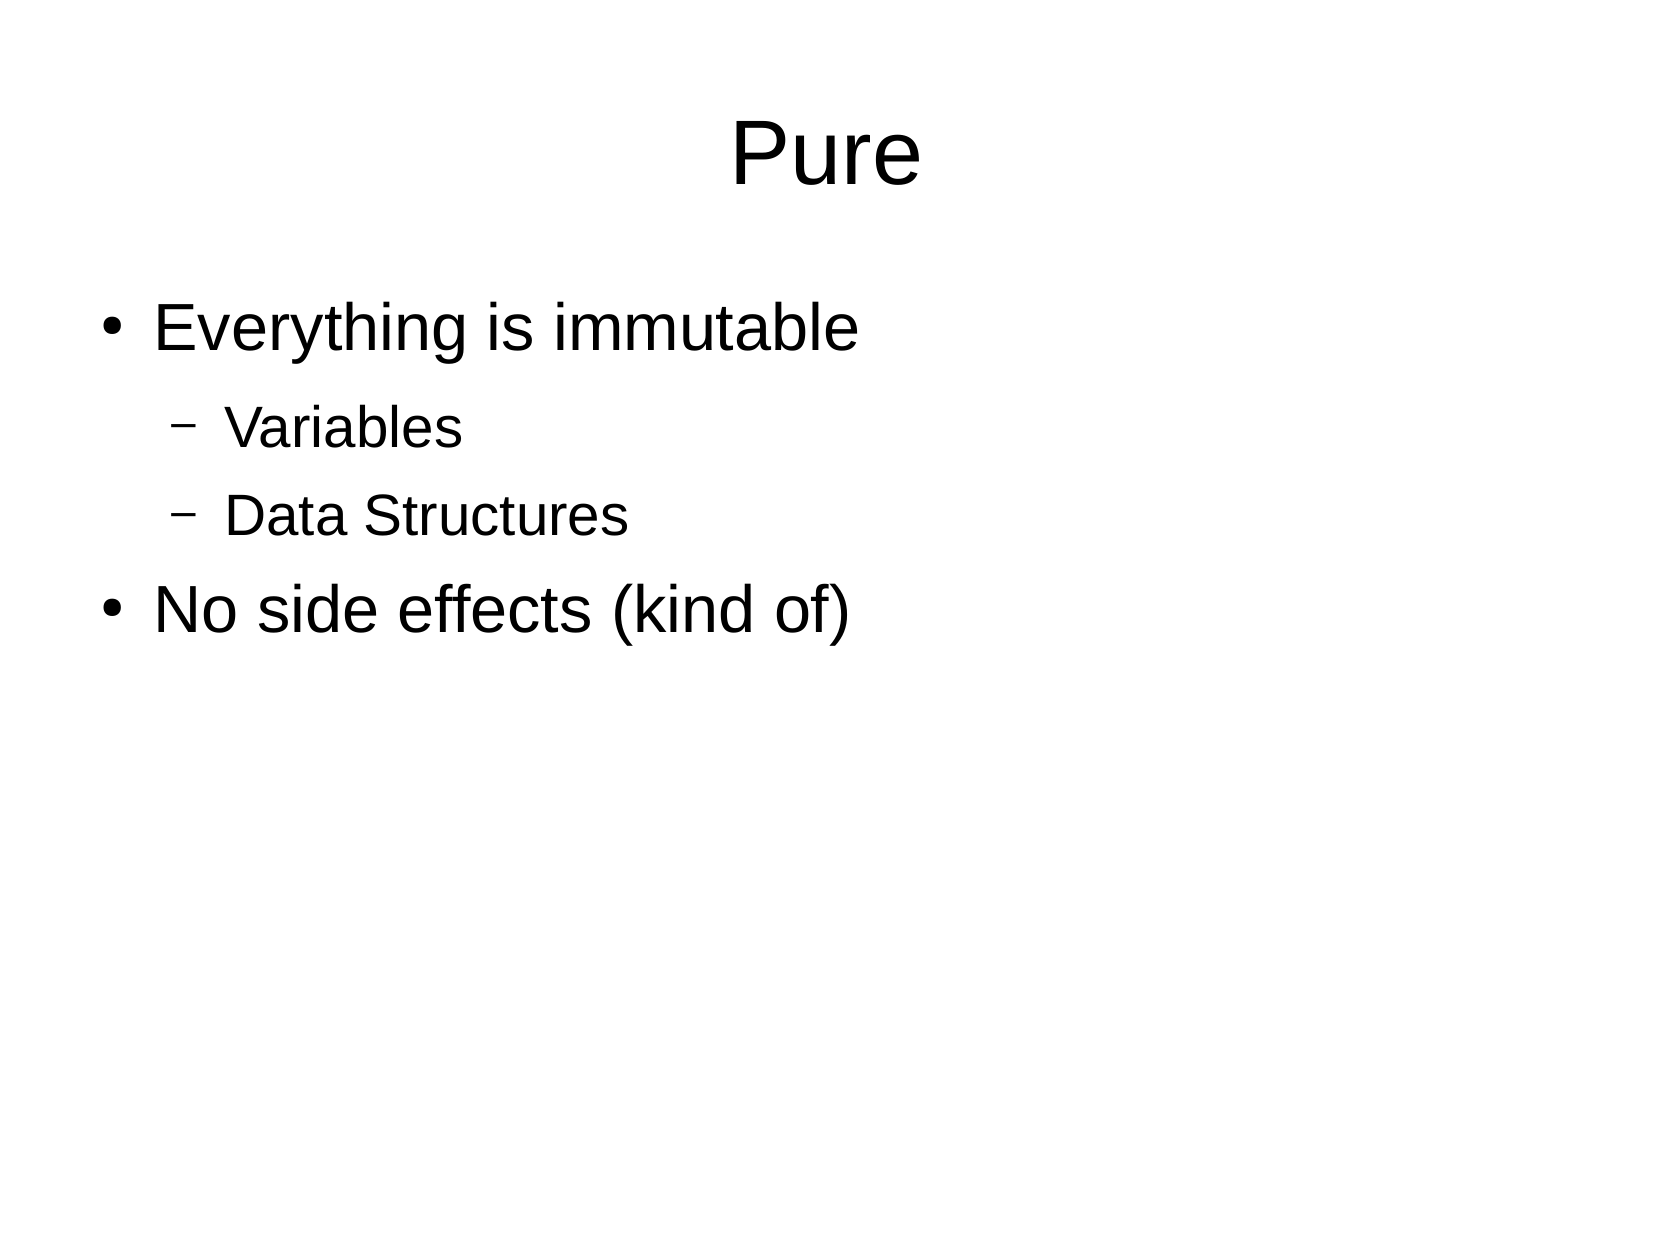

# Pure
Everything is immutable
Variables
Data Structures
No side effects (kind of)